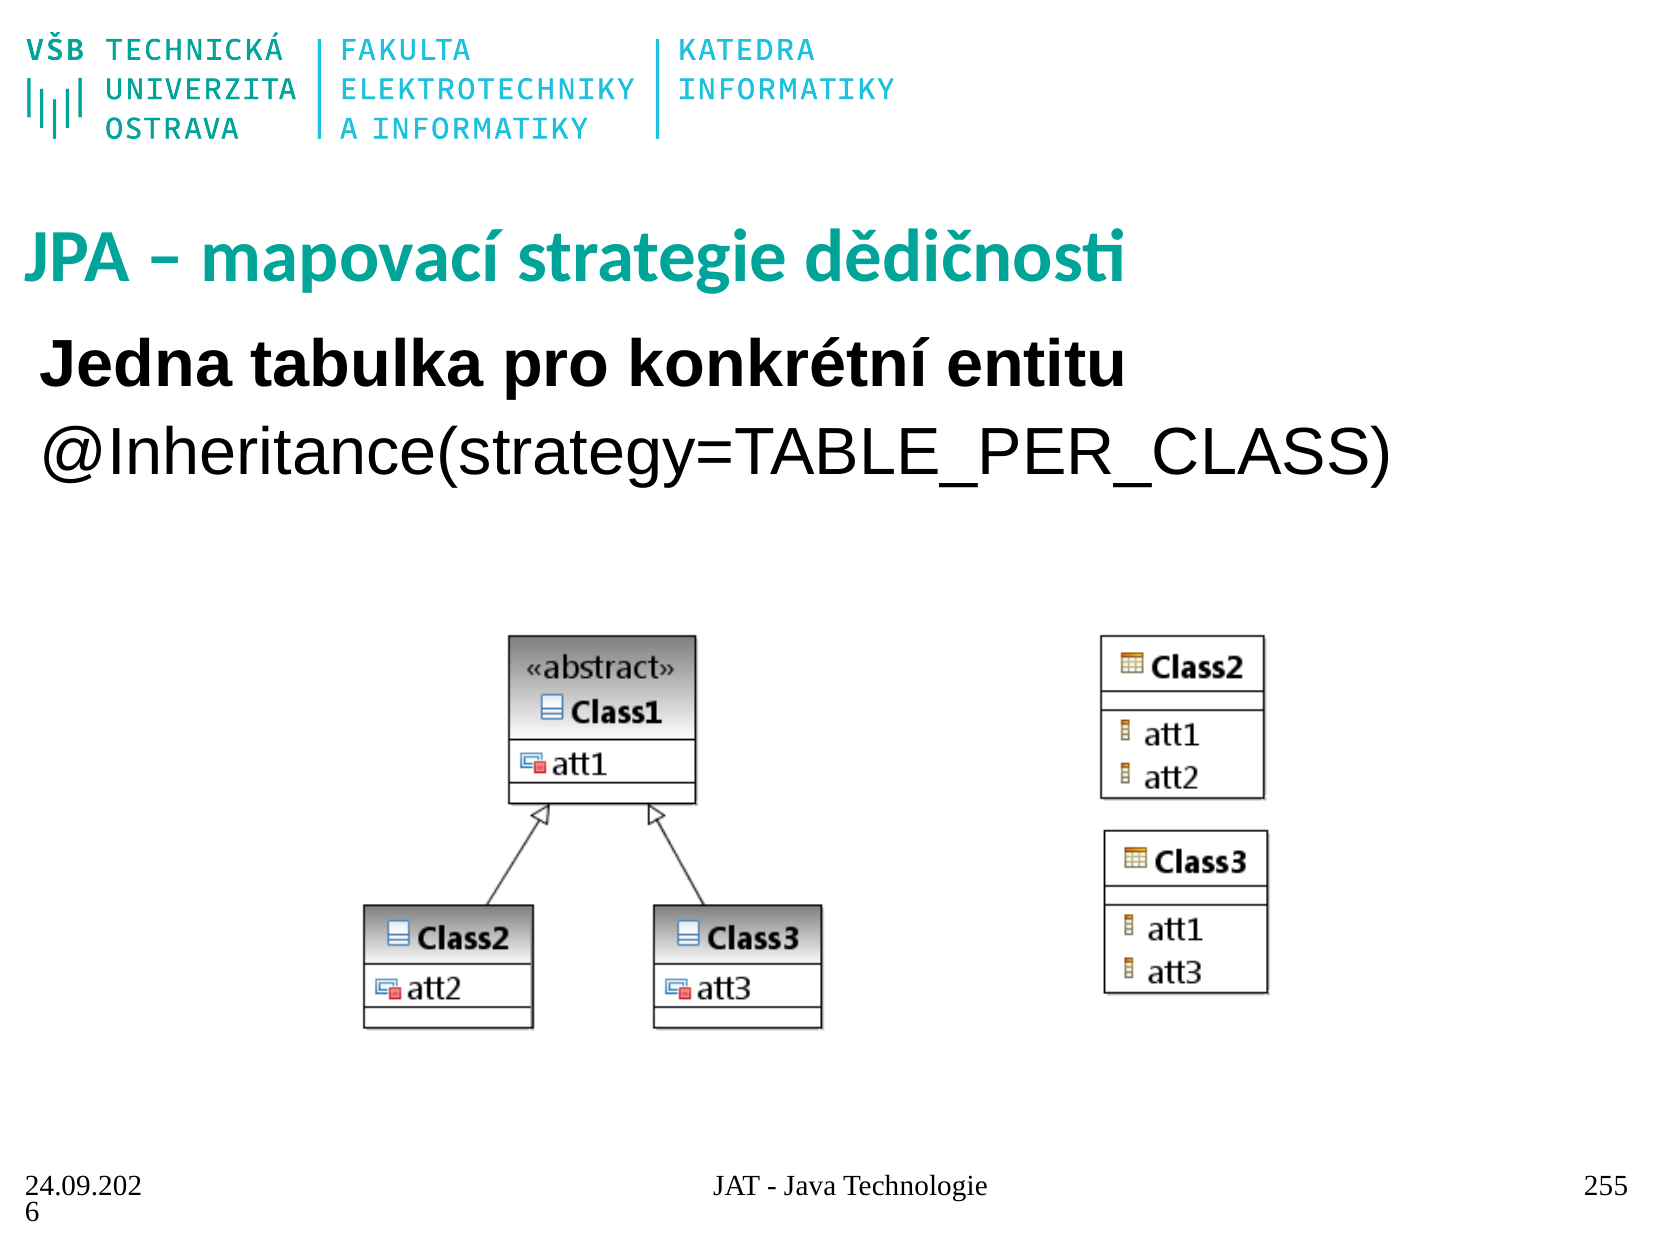

JPA – mapovací strategie dědičnosti
# Jedna tabulka pro konkrétní entitu
@Inheritance(strategy=TABLE_PER_CLASS)
JAT - Java Technologie
255